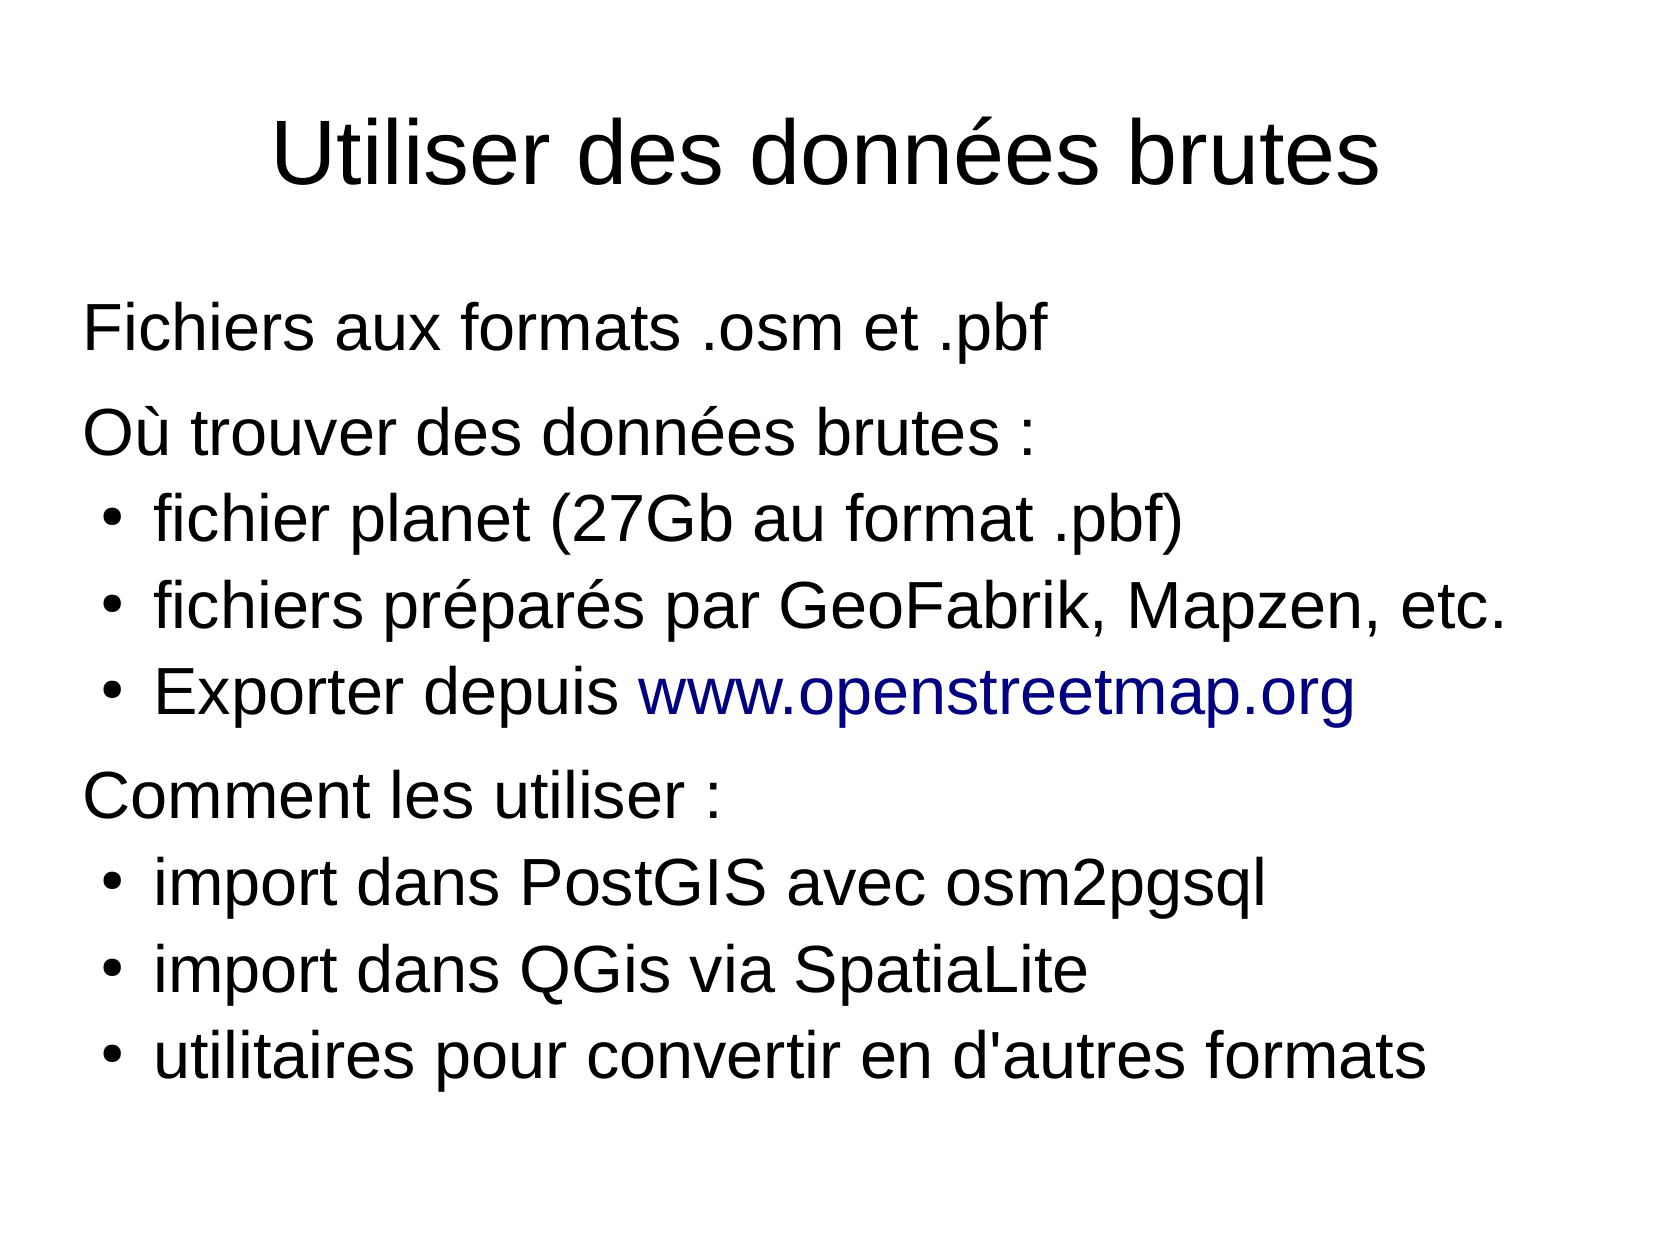

# Utiliser des données brutes
Fichiers aux formats .osm et .pbf
Où trouver des données brutes :
fichier planet (27Gb au format .pbf)
fichiers préparés par GeoFabrik, Mapzen, etc.
Exporter depuis www.openstreetmap.org
Comment les utiliser :
import dans PostGIS avec osm2pgsql
import dans QGis via SpatiaLite
utilitaires pour convertir en d'autres formats